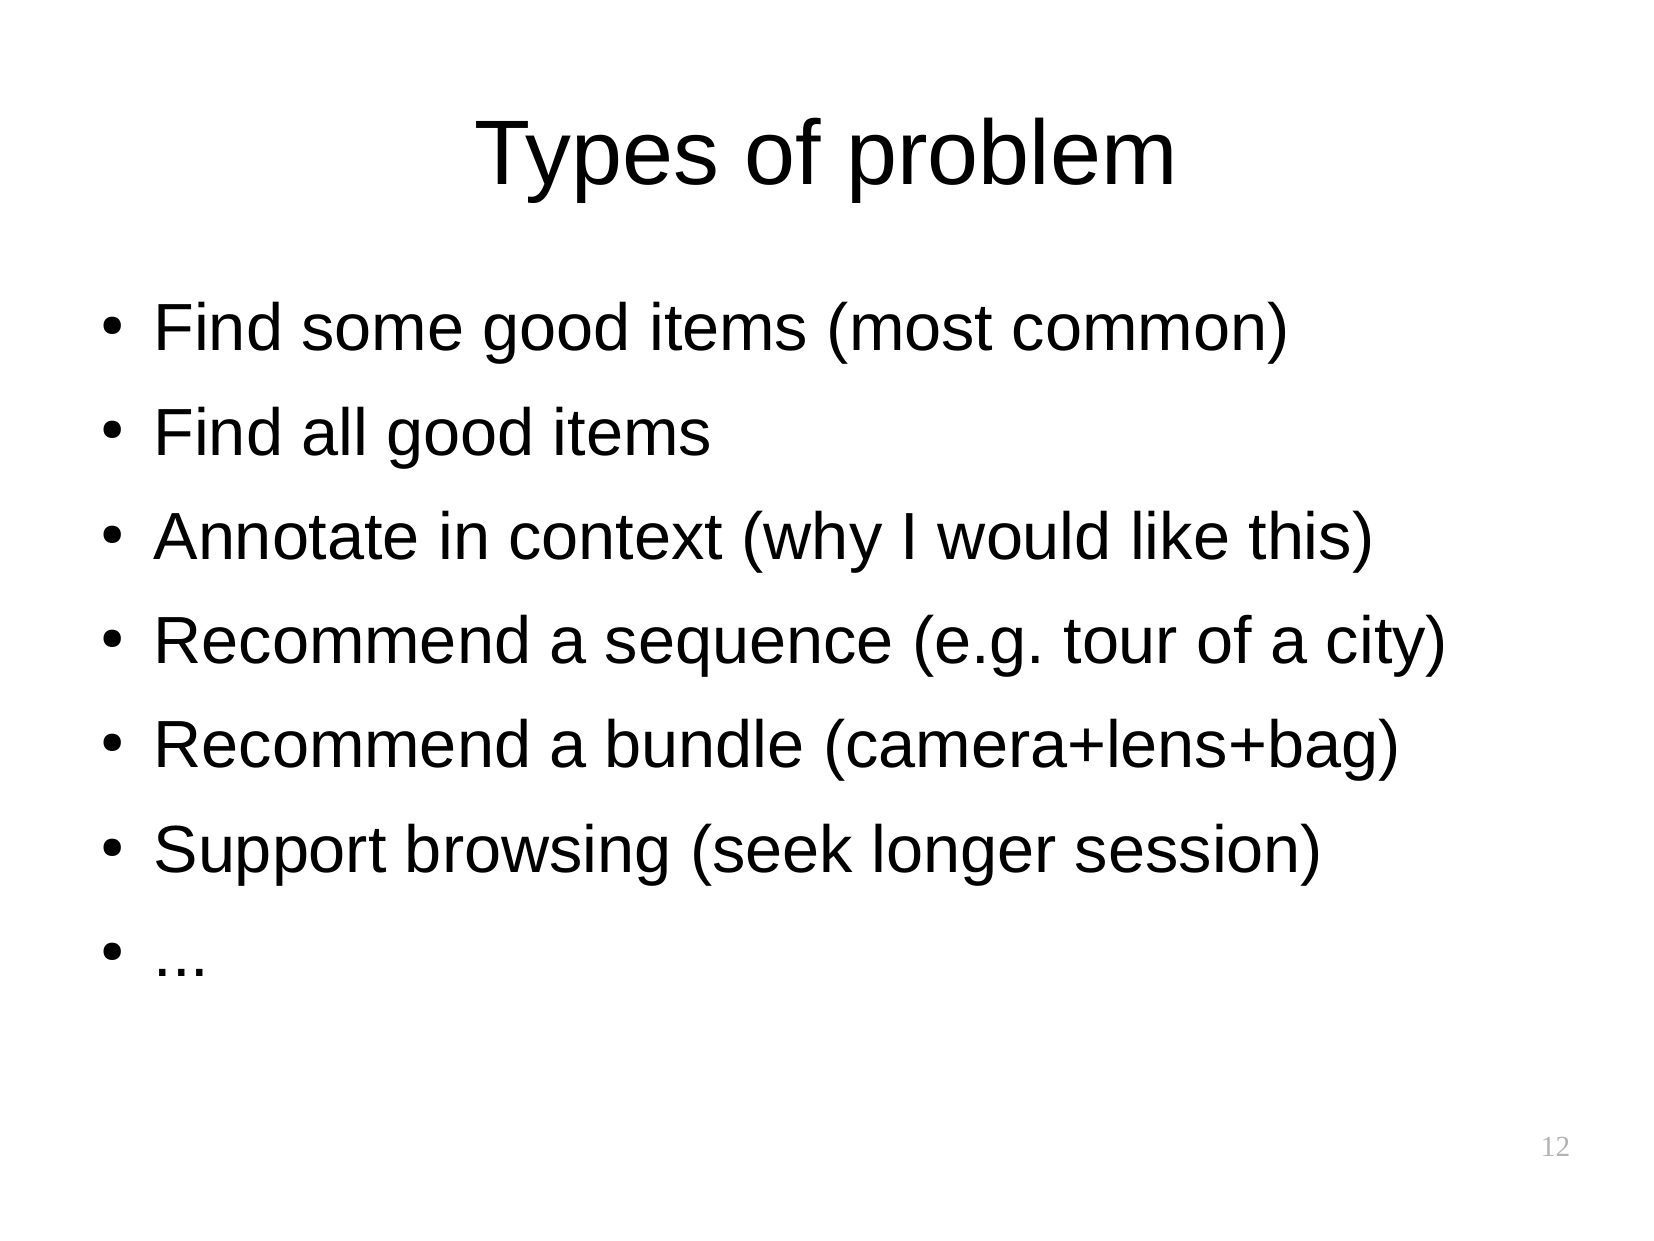

# Types of problem
Find some good items (most common)
Find all good items
Annotate in context (why I would like this)
Recommend a sequence (e.g. tour of a city)
Recommend a bundle (camera+lens+bag)
Support browsing (seek longer session)
...
12